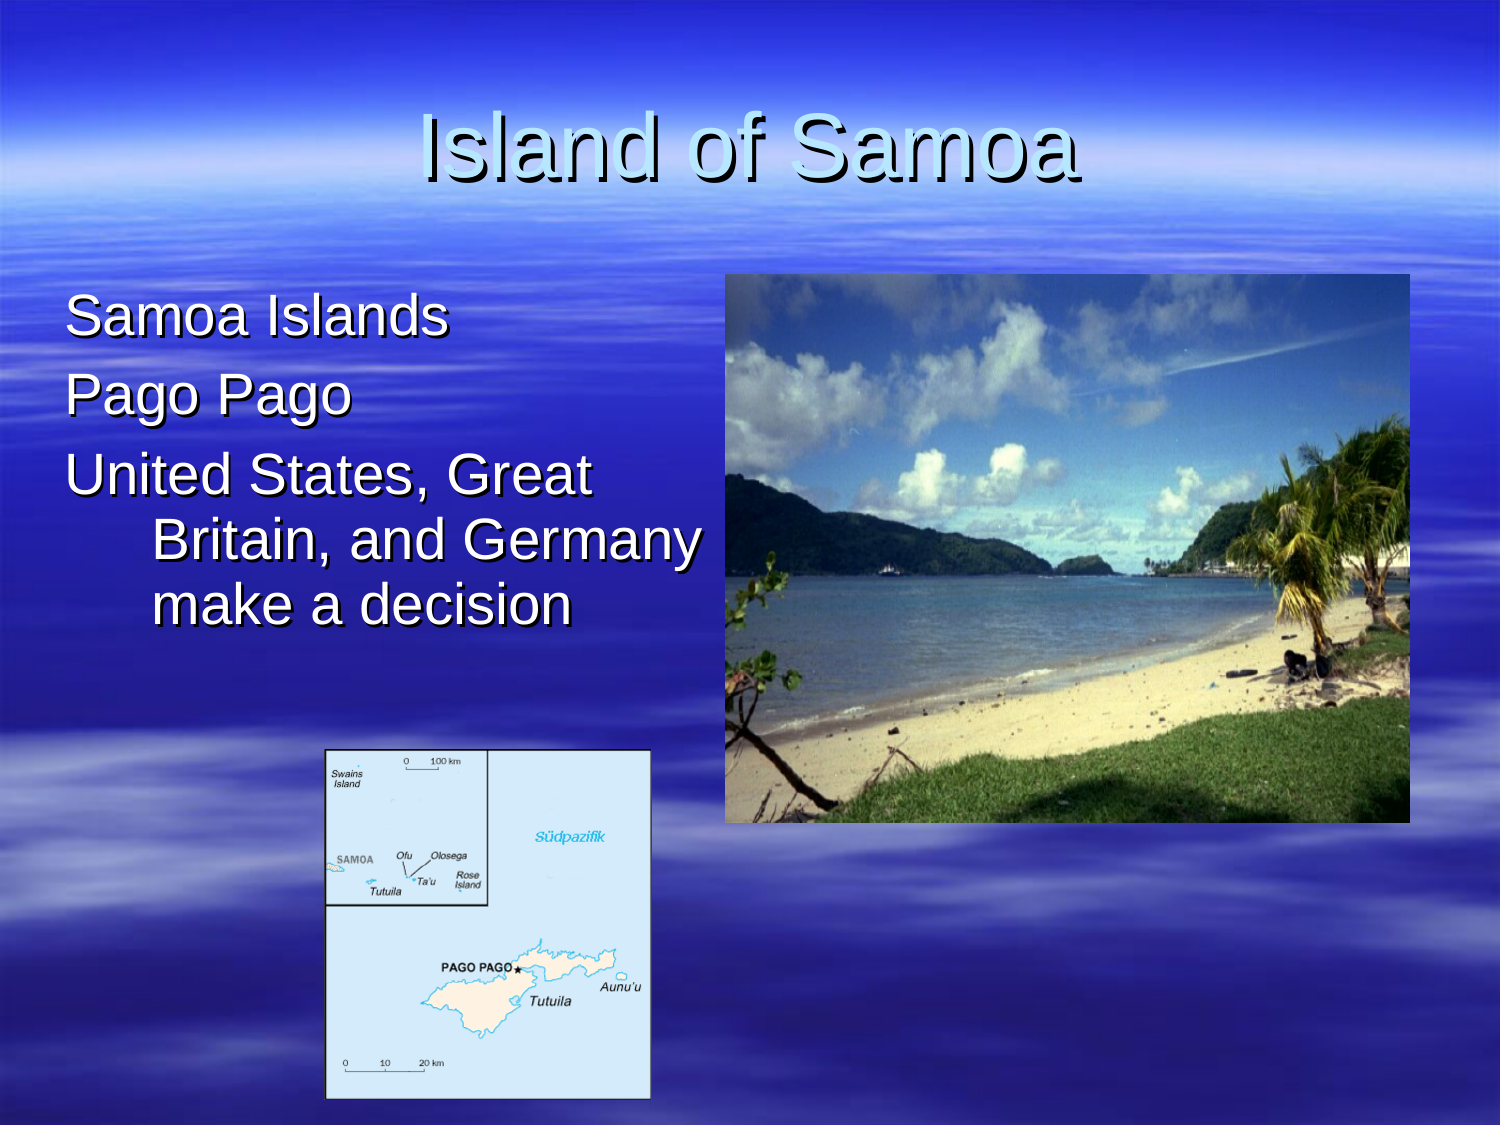

# Island of Samoa
Samoa Islands
Pago Pago
United States, Great Britain, and Germany make a decision